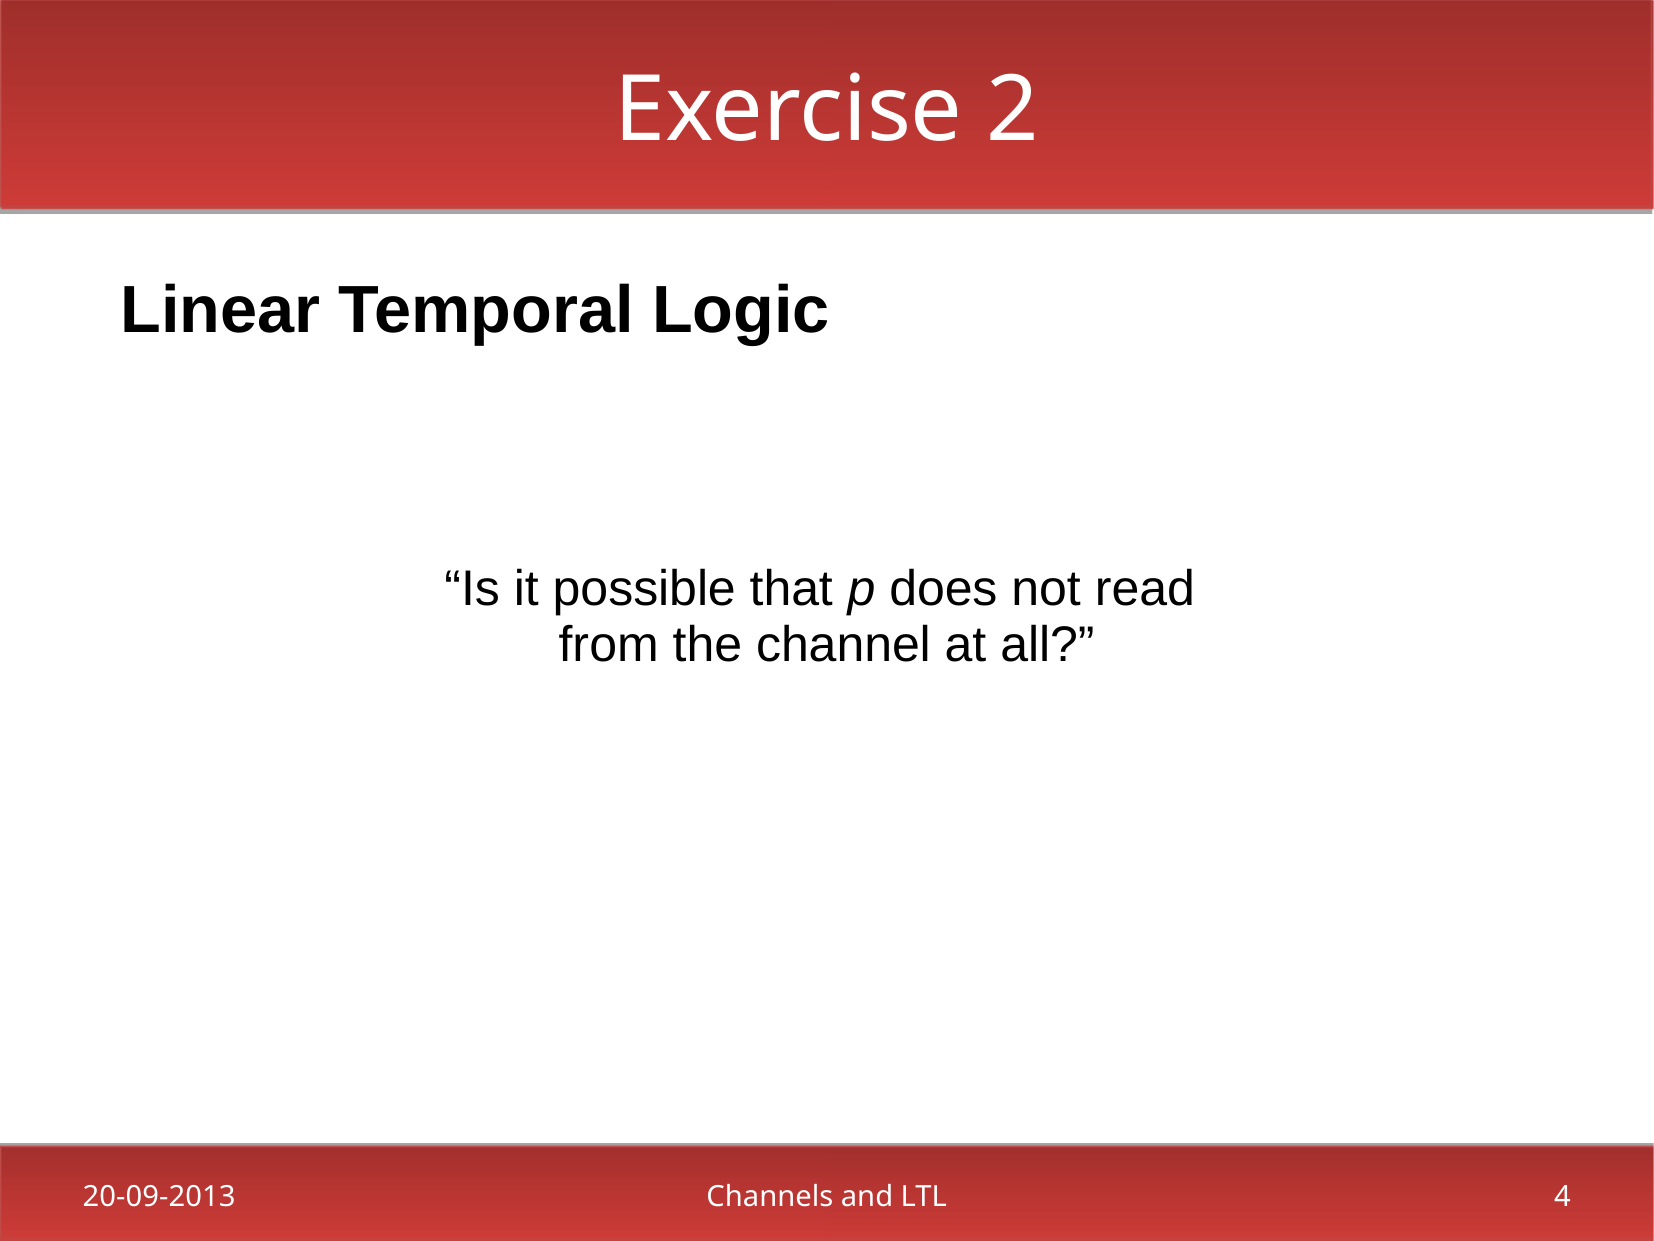

# Exercise 2
Linear Temporal Logic
“Is it possible that p does not read
from the channel at all?”
20-09-2013
Channels and LTL
4